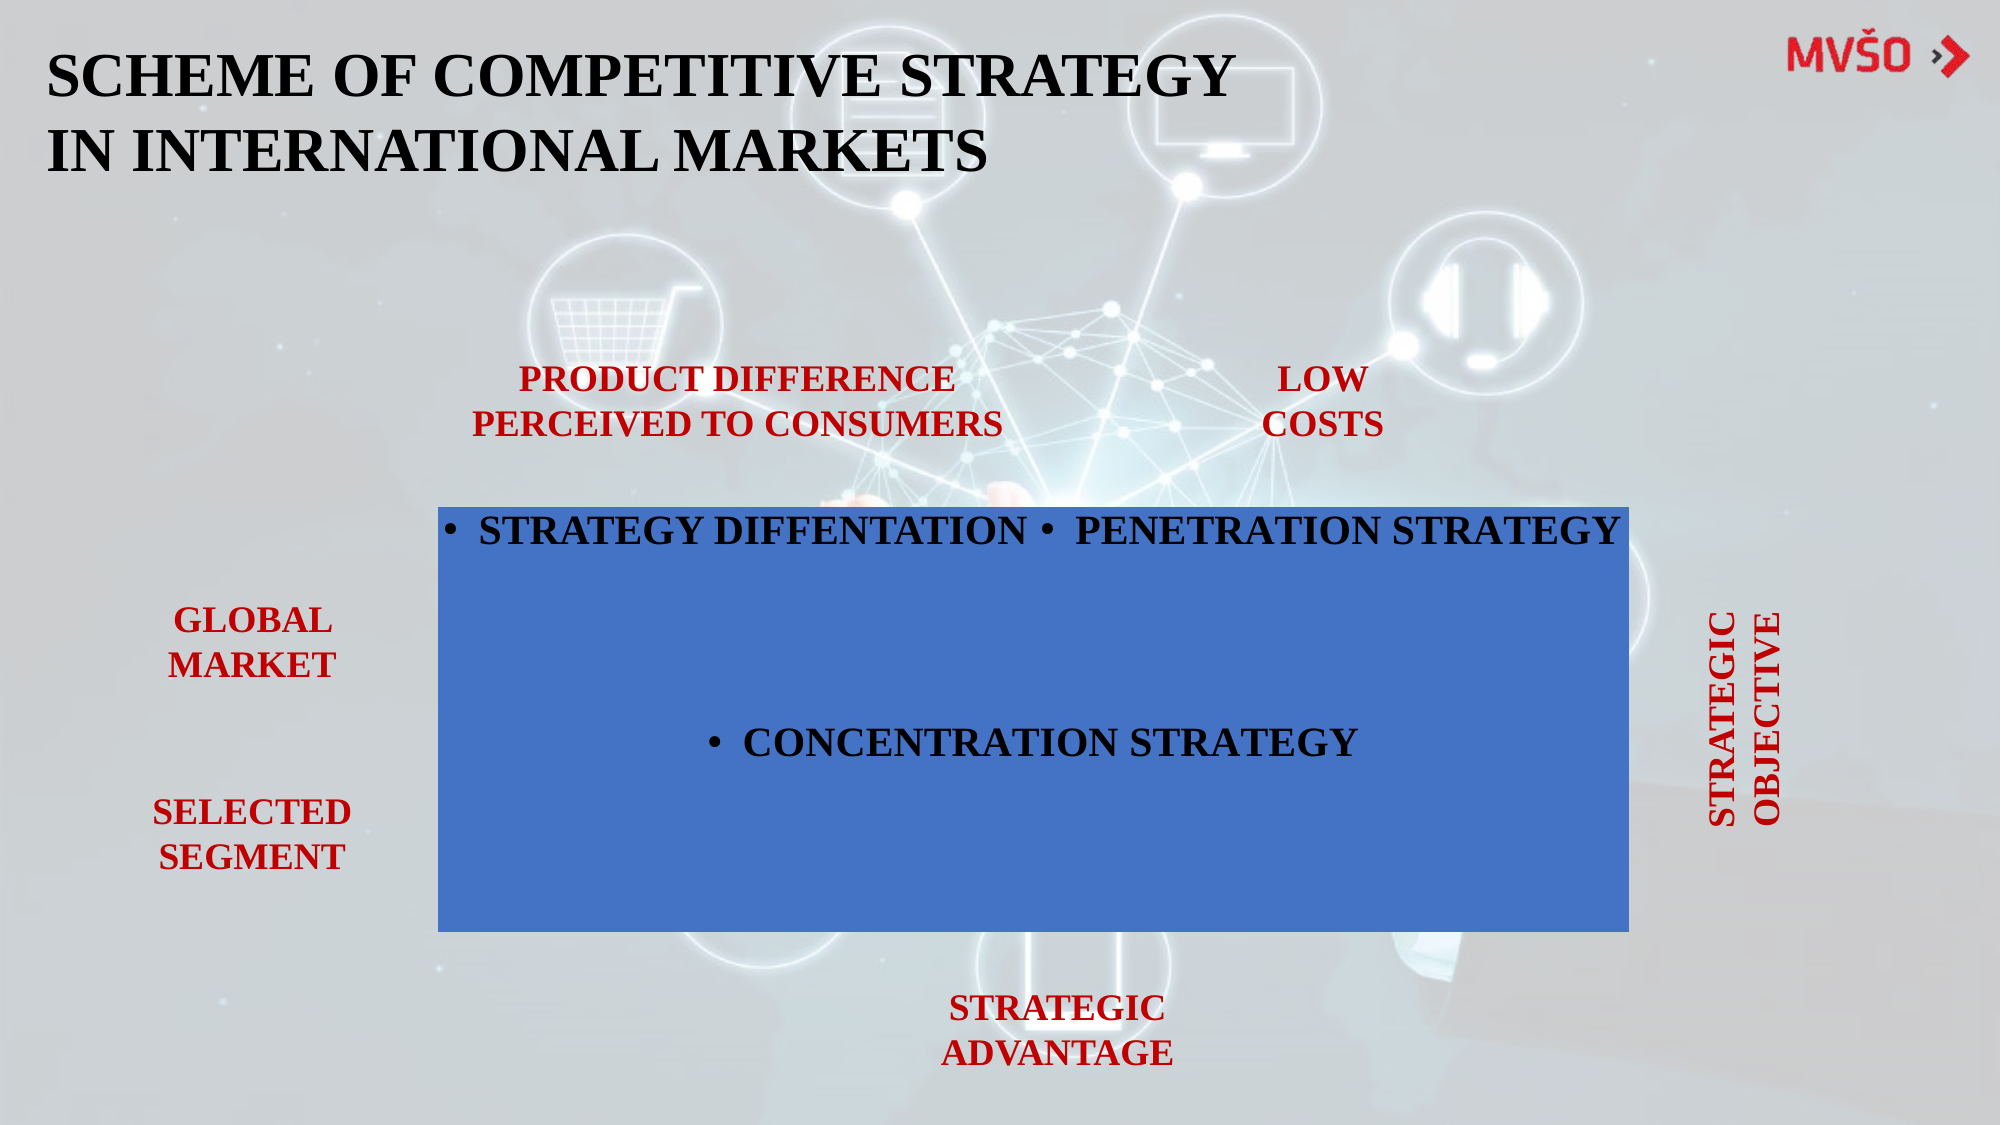

SCHEME OF COMPETITIVE STRATEGY
IN INTERNATIONAL MARKETS
PRODUCT DIFFERENCE PERCEIVED TO CONSUMERS
LOW COSTS
| STRATEGY DIFFENTATION | PENETRATION STRATEGY |
| --- | --- |
| CONCENTRATION STRATEGY | |
GLOBAL MARKET
STRATEGIC OBJECTIVE
SELECTED SEGMENT
STRATEGIC ADVANTAGE